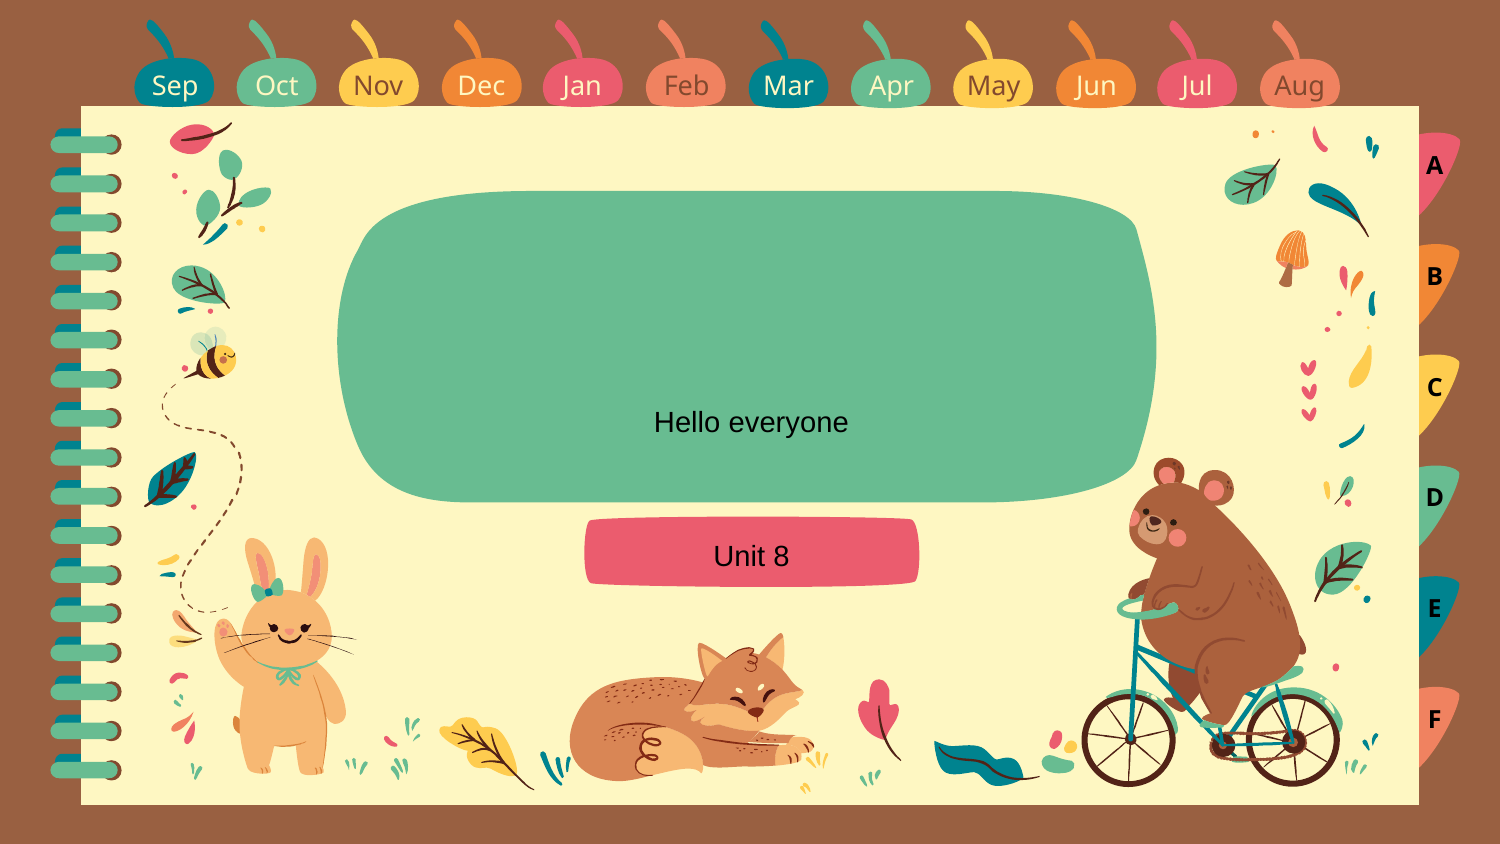

Sep
Oct
Nov
Dec
Jan
Feb
Mar
Apr
May
Jun
Jul
Aug
A
# Hello everyone
B
C
D
Unit 8
E
F